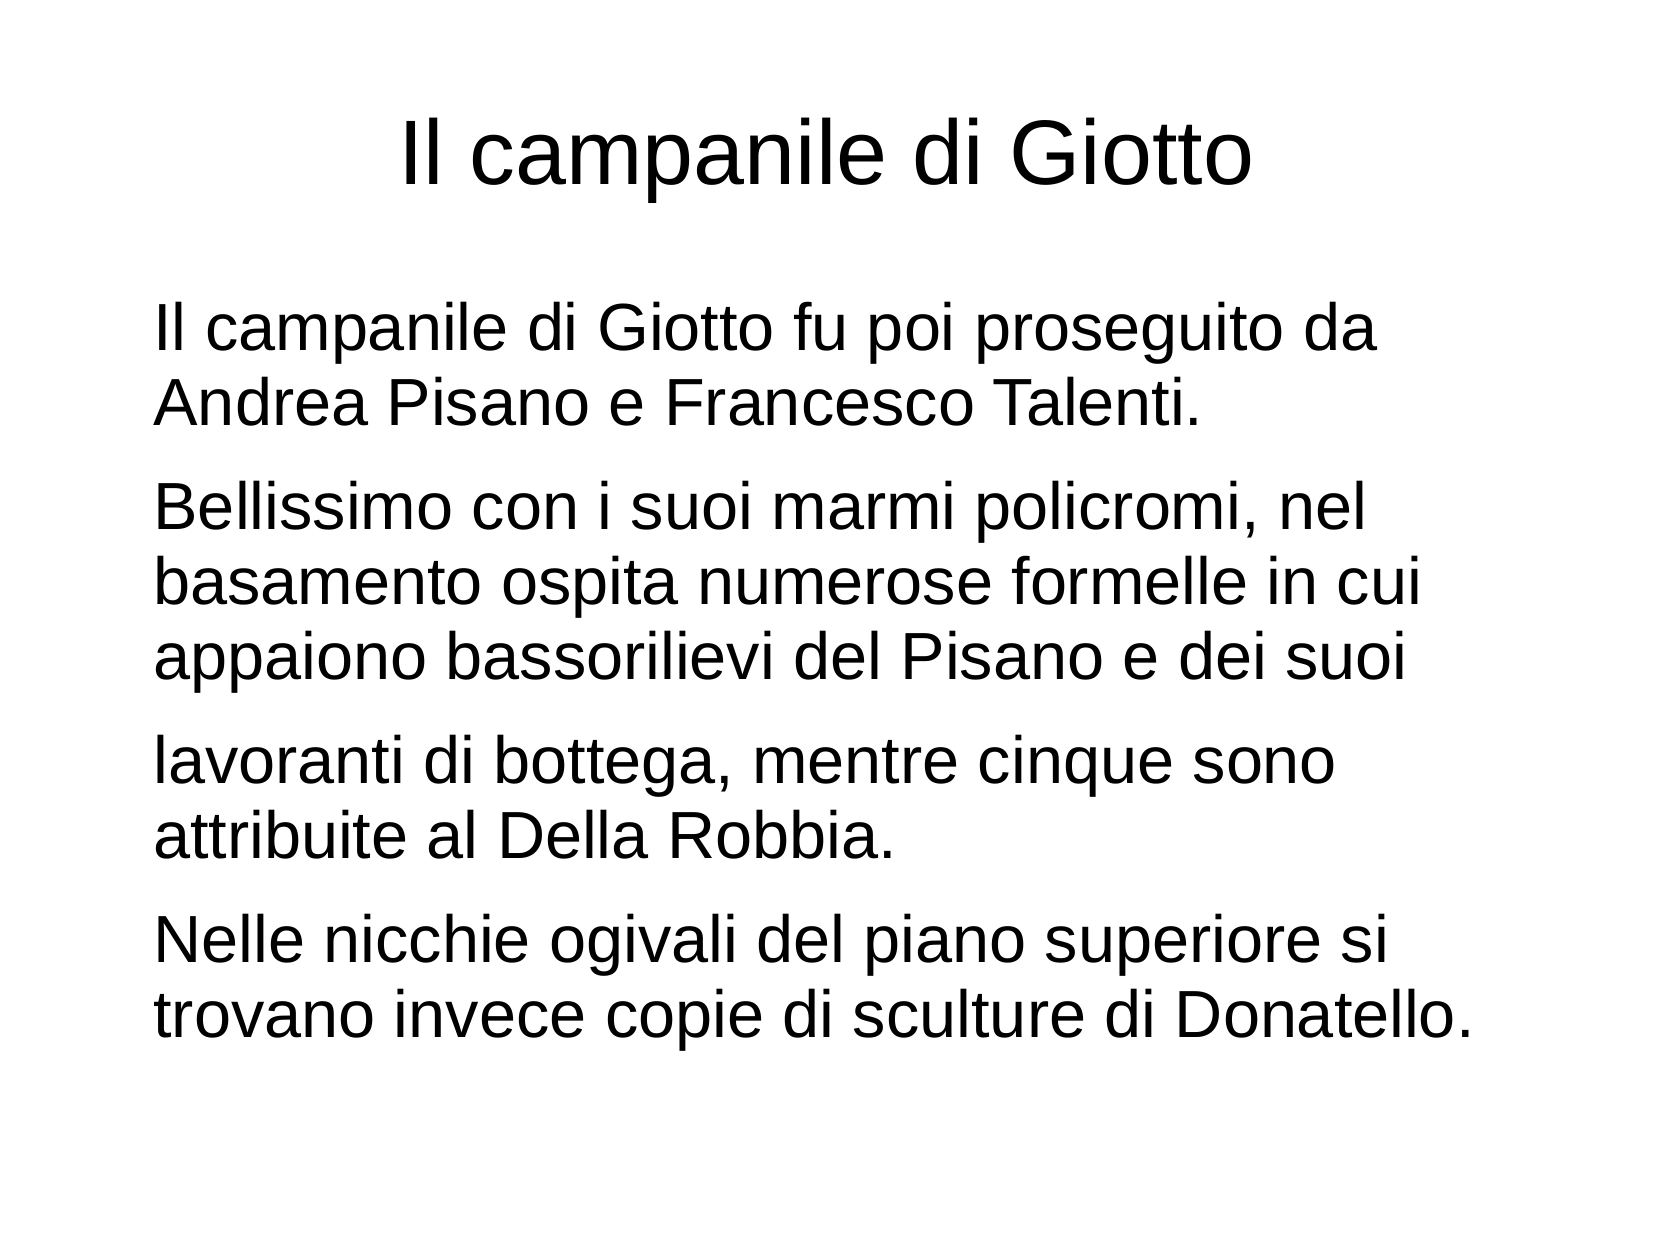

# Il campanile di Giotto
Il campanile di Giotto fu poi proseguito da Andrea Pisano e Francesco Talenti.
Bellissimo con i suoi marmi policromi, nel basamento ospita numerose formelle in cui appaiono bassorilievi del Pisano e dei suoi
lavoranti di bottega, mentre cinque sono attribuite al Della Robbia.
Nelle nicchie ogivali del piano superiore si trovano invece copie di sculture di Donatello.